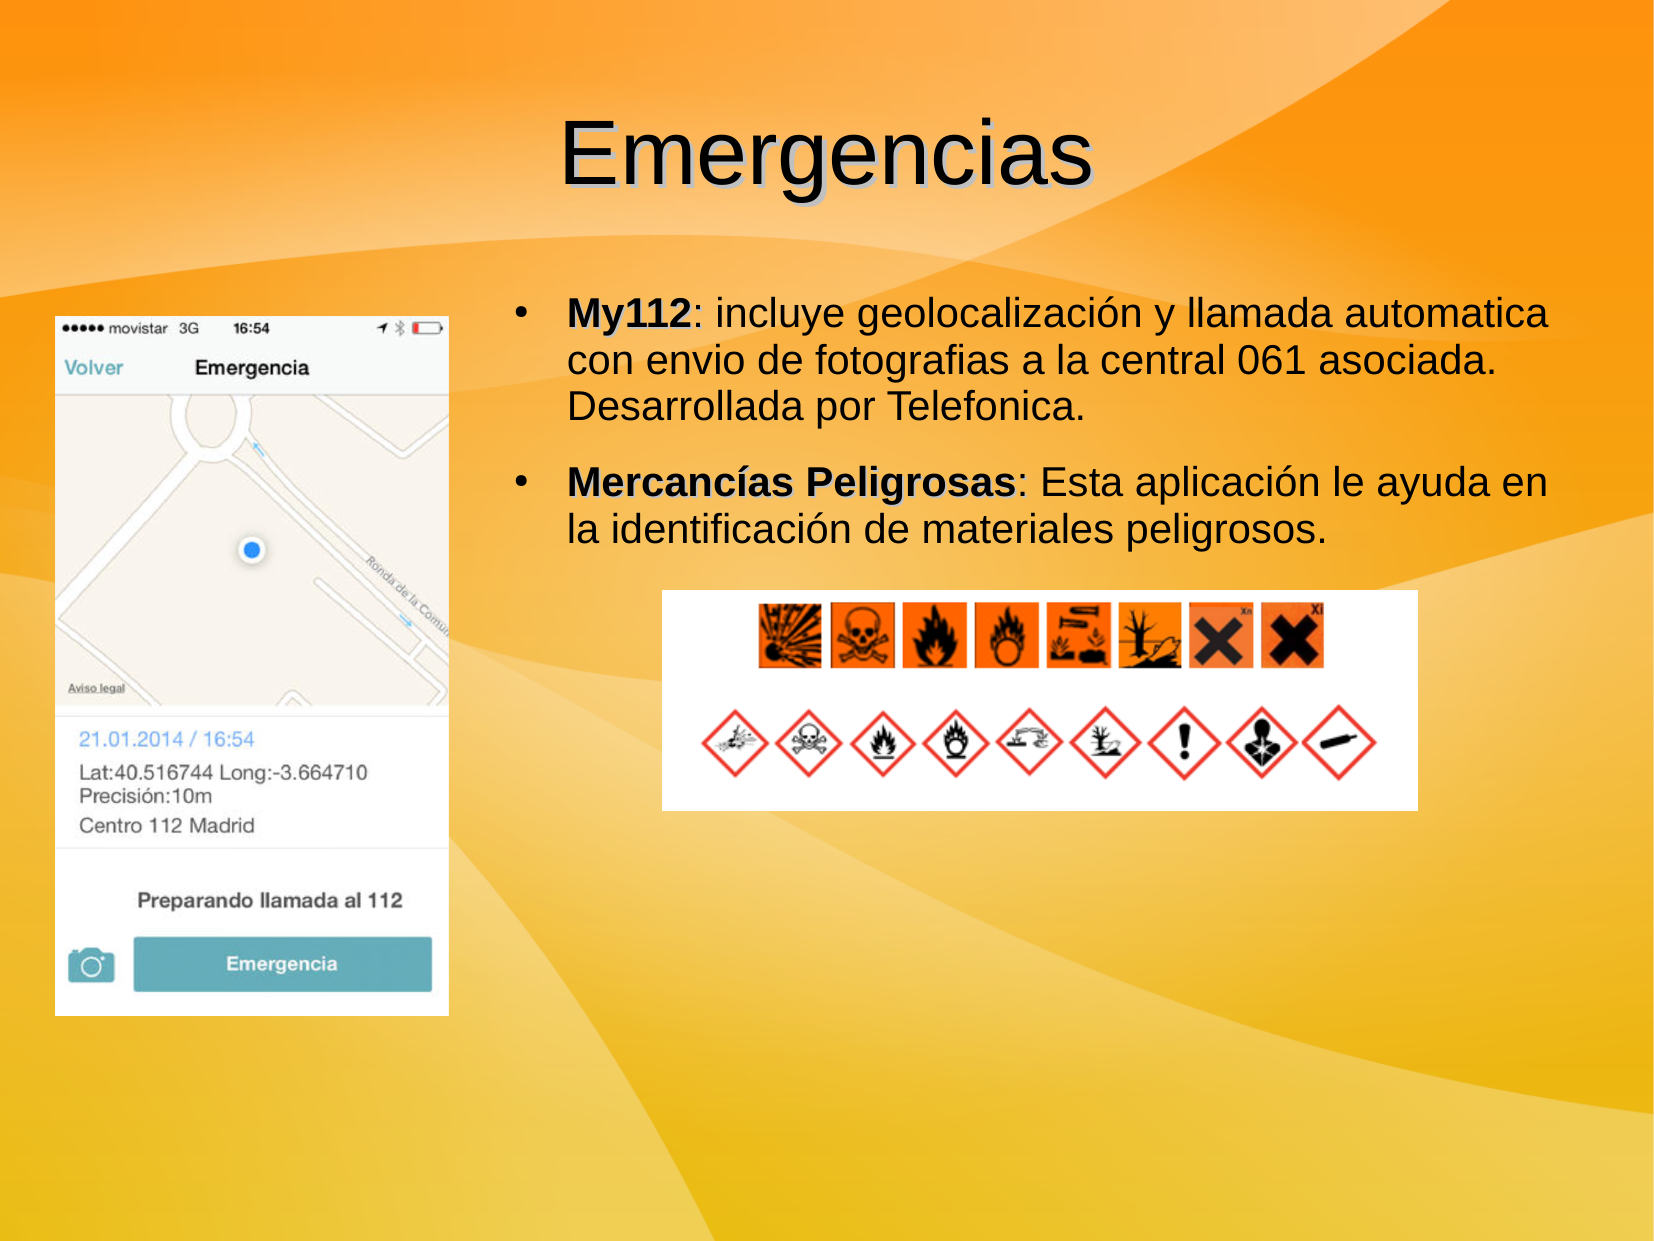

# Emergencias
My112: incluye geolocalización y llamada automatica con envio de fotografias a la central 061 asociada. Desarrollada por Telefonica.
Mercancías Peligrosas: Esta aplicación le ayuda en la identificación de materiales peligrosos.